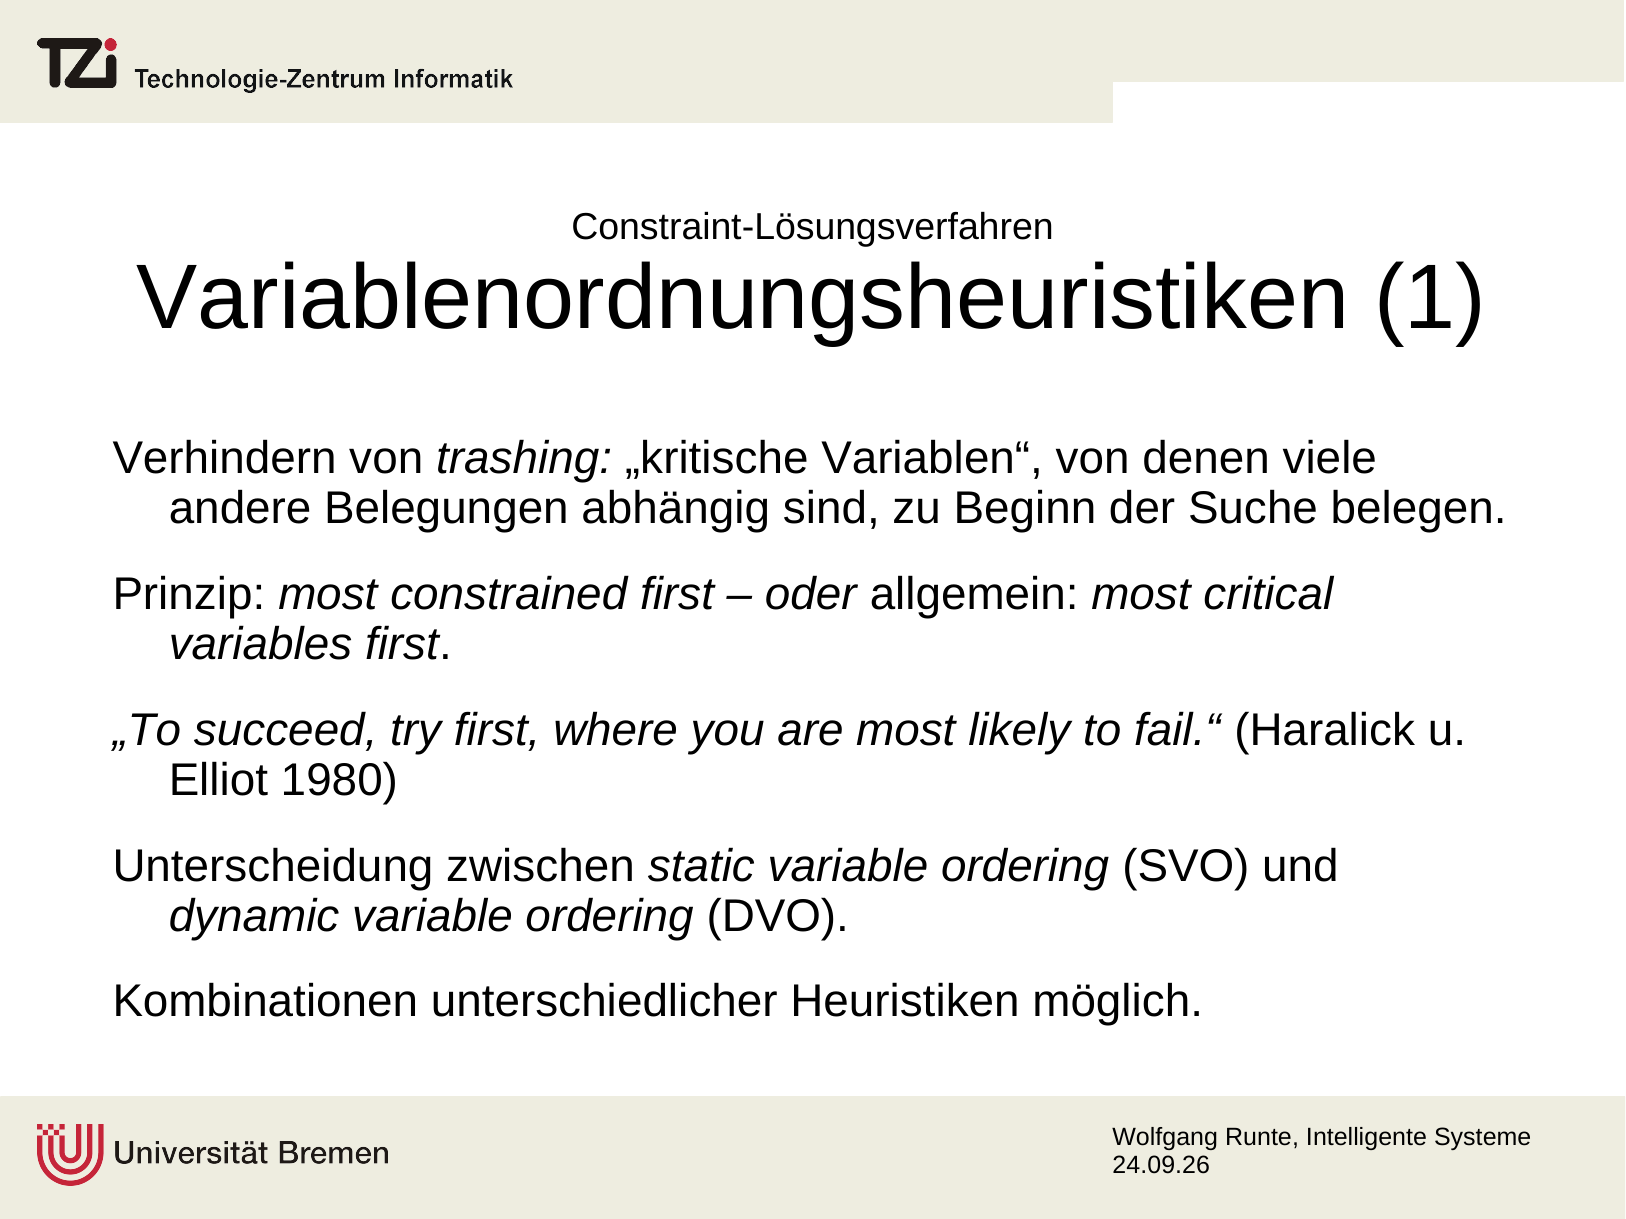

# Constraint-Lösungsverfahren Variablenordnungsheuristiken (1)
Verhindern von trashing: „kritische Variablen“, von denen viele andere Belegungen abhängig sind, zu Beginn der Suche belegen.
Prinzip: most constrained first – oder allgemein: most critical variables first.
„To succeed, try first, where you are most likely to fail.“ (Haralick u. Elliot 1980)
Unterscheidung zwischen static variable ordering (SVO) und dynamic variable ordering (DVO).
Kombinationen unterschiedlicher Heuristiken möglich.